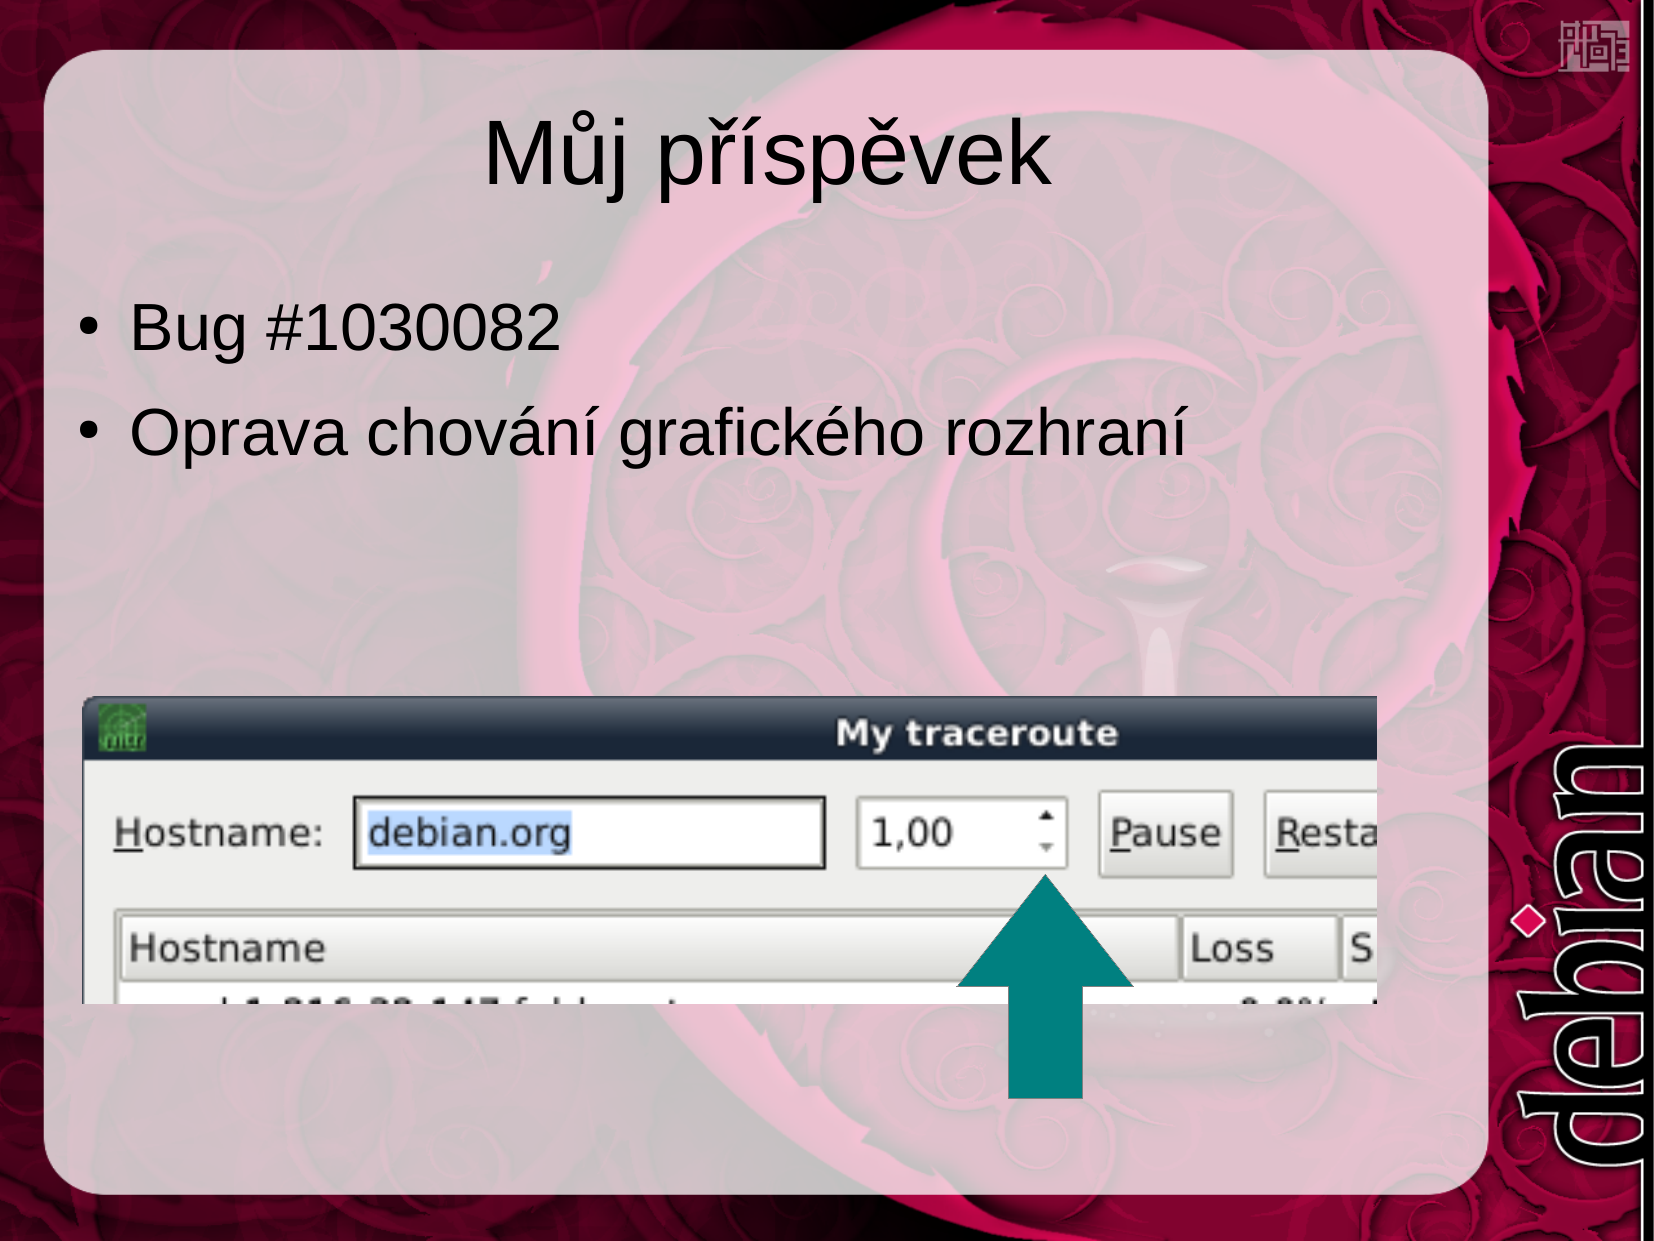

# Můj příspěvek
Bug #1030082
Oprava chování grafického rozhraní